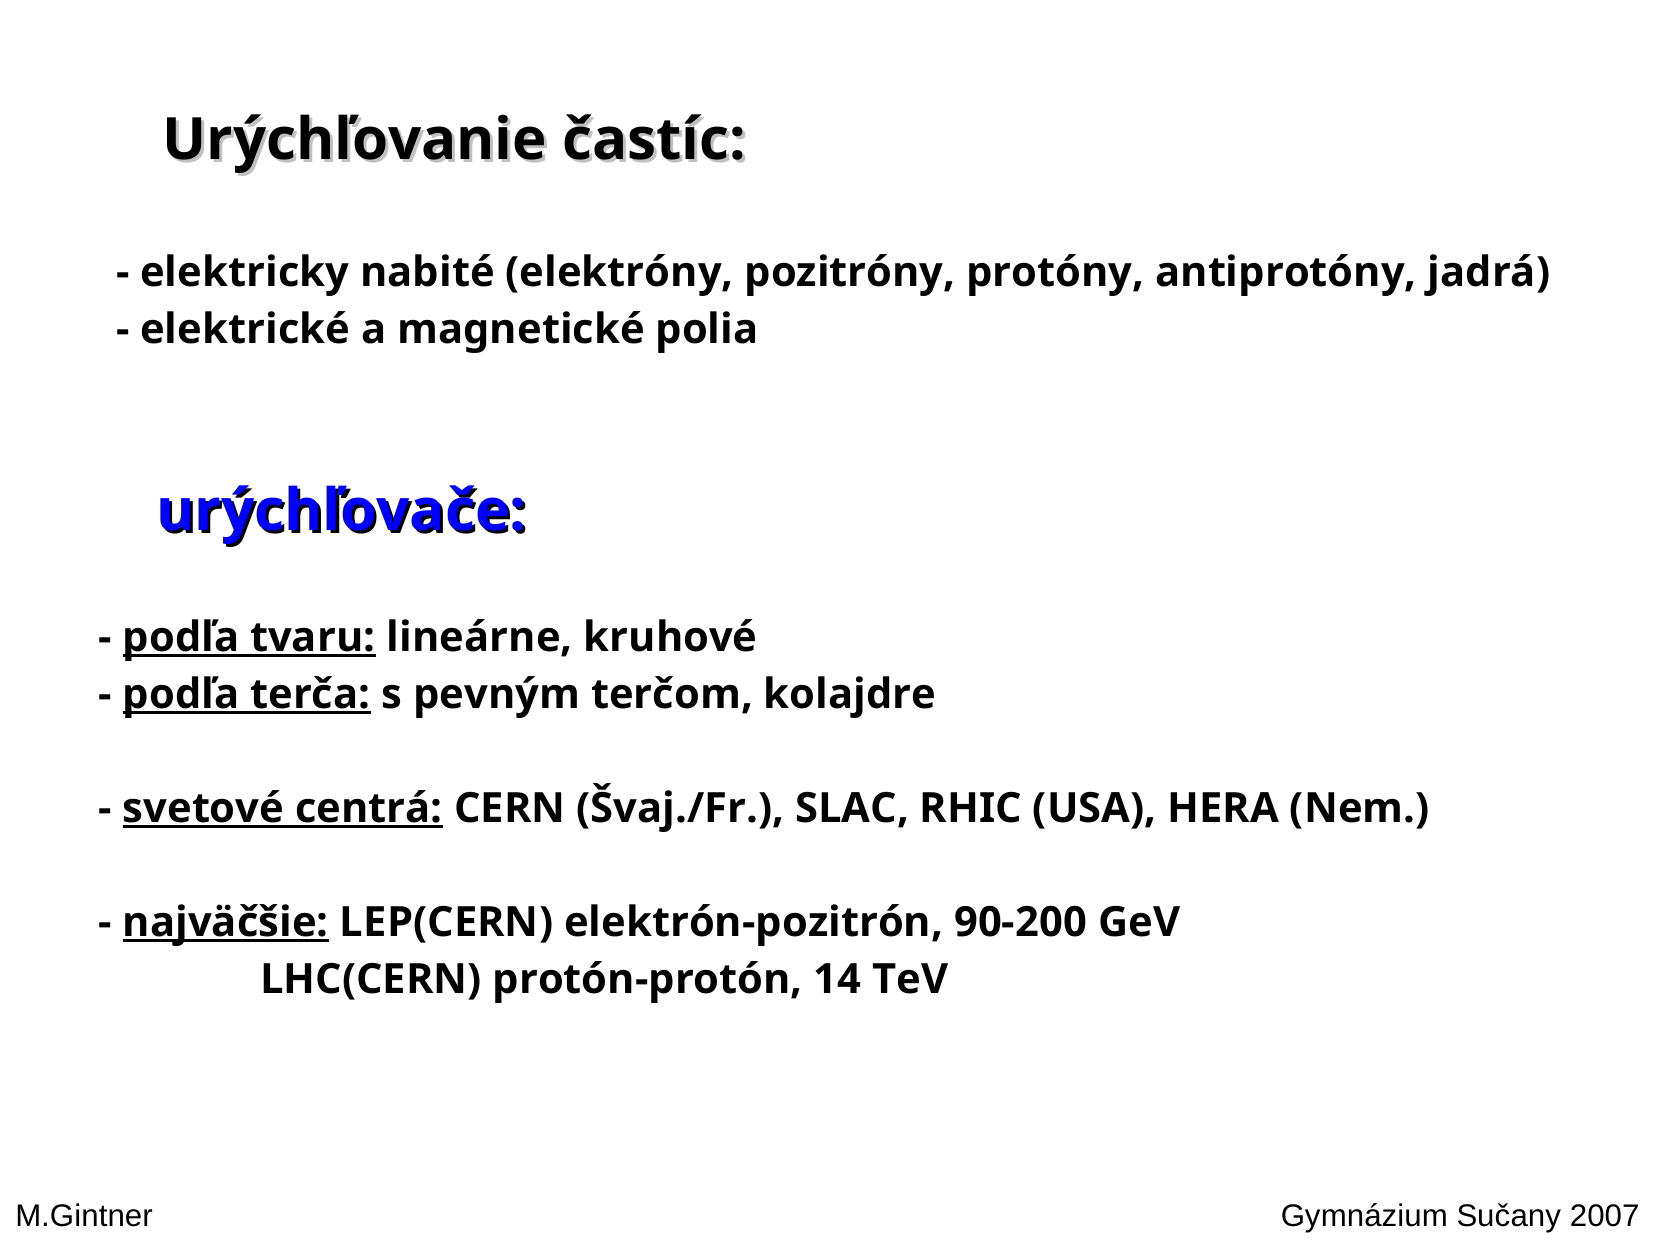

Urýchľovanie častíc:
- elektricky nabité (elektróny, pozitróny, protóny, antiprotóny, jadrá)
- elektrické a magnetické polia
urýchľovače:
- podľa tvaru: lineárne, kruhové
- podľa terča: s pevným terčom, kolajdre
- svetové centrá: CERN (Švaj./Fr.), SLAC, RHIC (USA), HERA (Nem.)
- najväčšie: LEP(CERN) elektrón-pozitrón, 90-200 GeV
 LHC(CERN) protón-protón, 14 TeV
M.Gintner
Gymnázium Sučany 2007